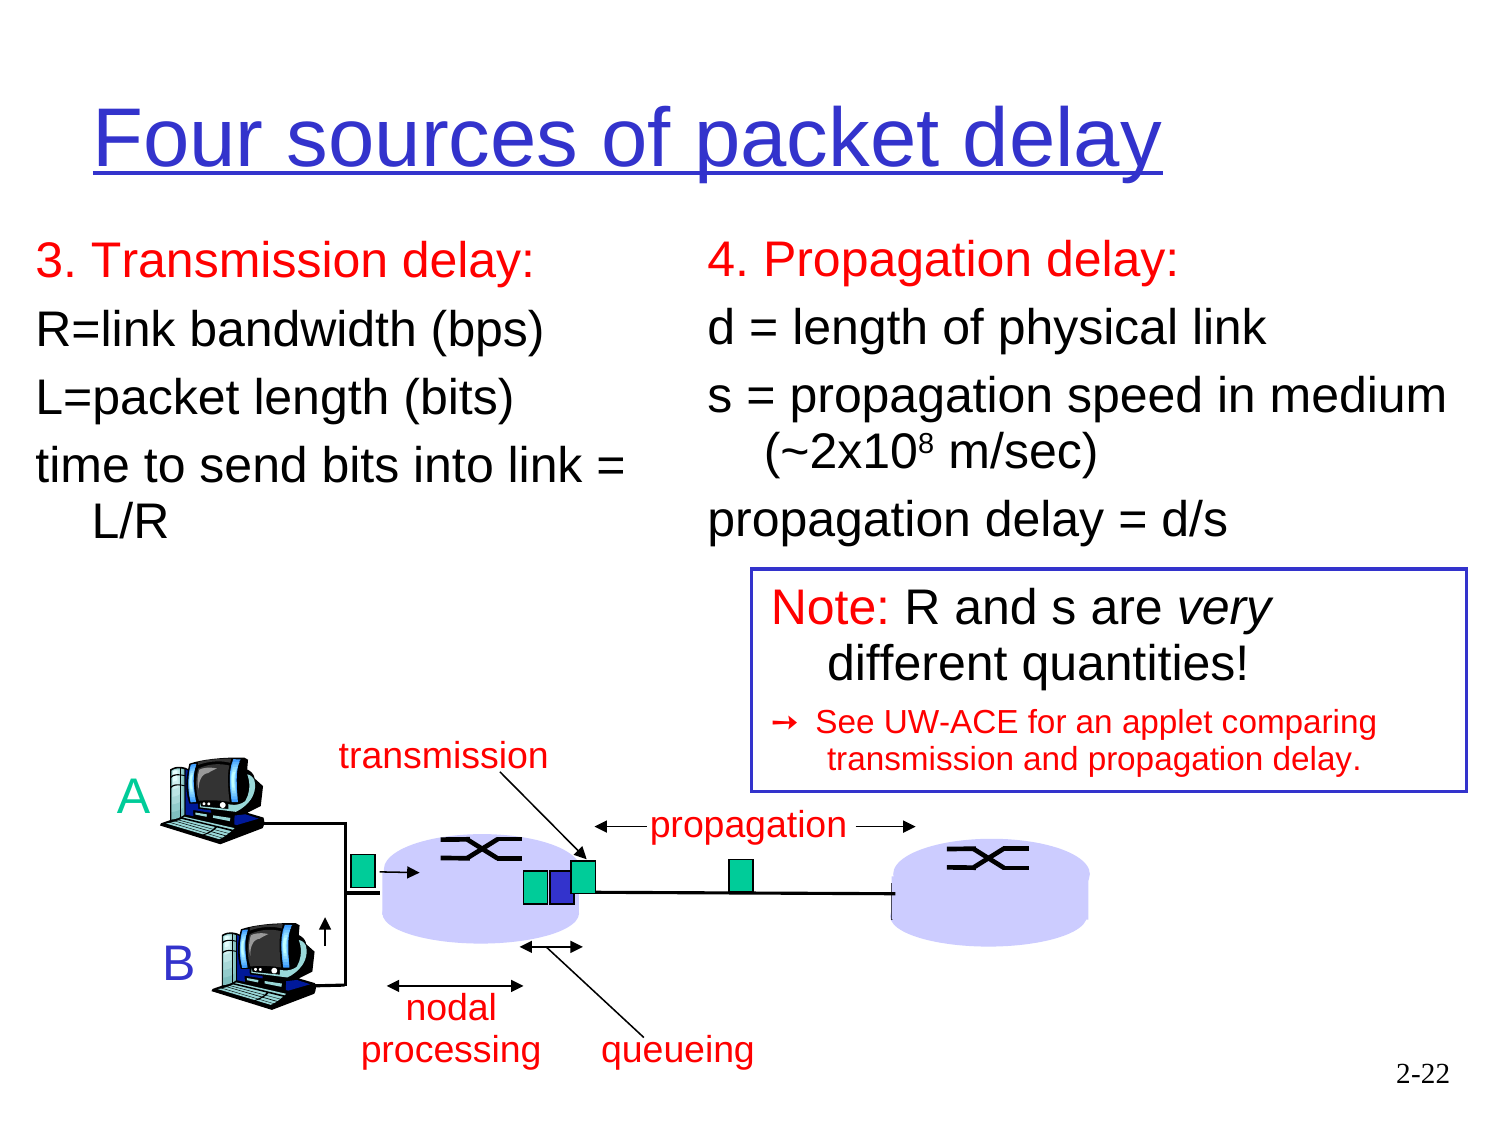

# Four sources of packet delay
4. Propagation delay:
d = length of physical link
s = propagation speed in medium (~2x108 m/sec)
propagation delay = d/s
3. Transmission delay:
R=link bandwidth (bps)
L=packet length (bits)
time to send bits into link = L/R
Note: R and s are very different quantities!
 See UW-ACE for an applet comparing transmission and propagation delay.
transmission
A
propagation
B
nodal
processing
queueing
22